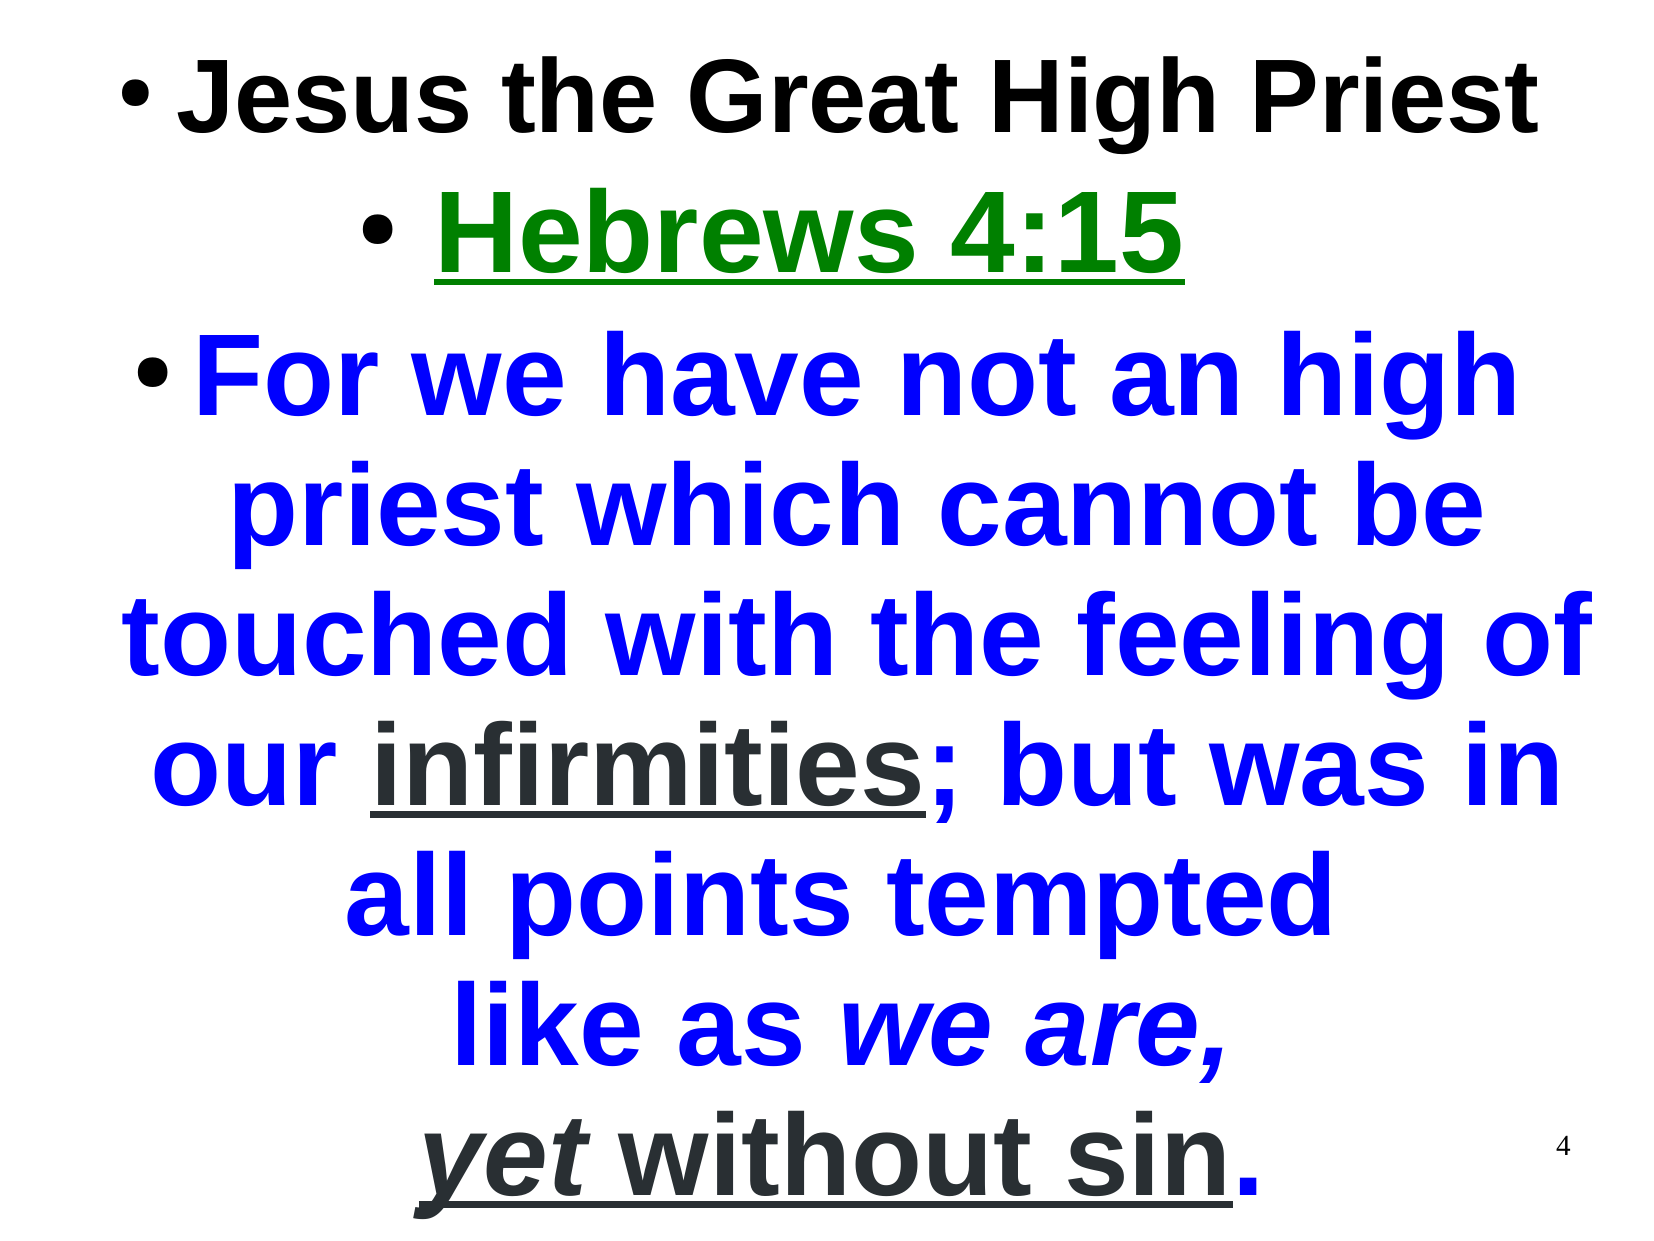

# Jesus the Great High Priest
Hebrews 4:15
For we have not an high priest which cannot be touched with the feeling of our infirmities; but was in all points tempted
like as we are,
yet without sin.
4